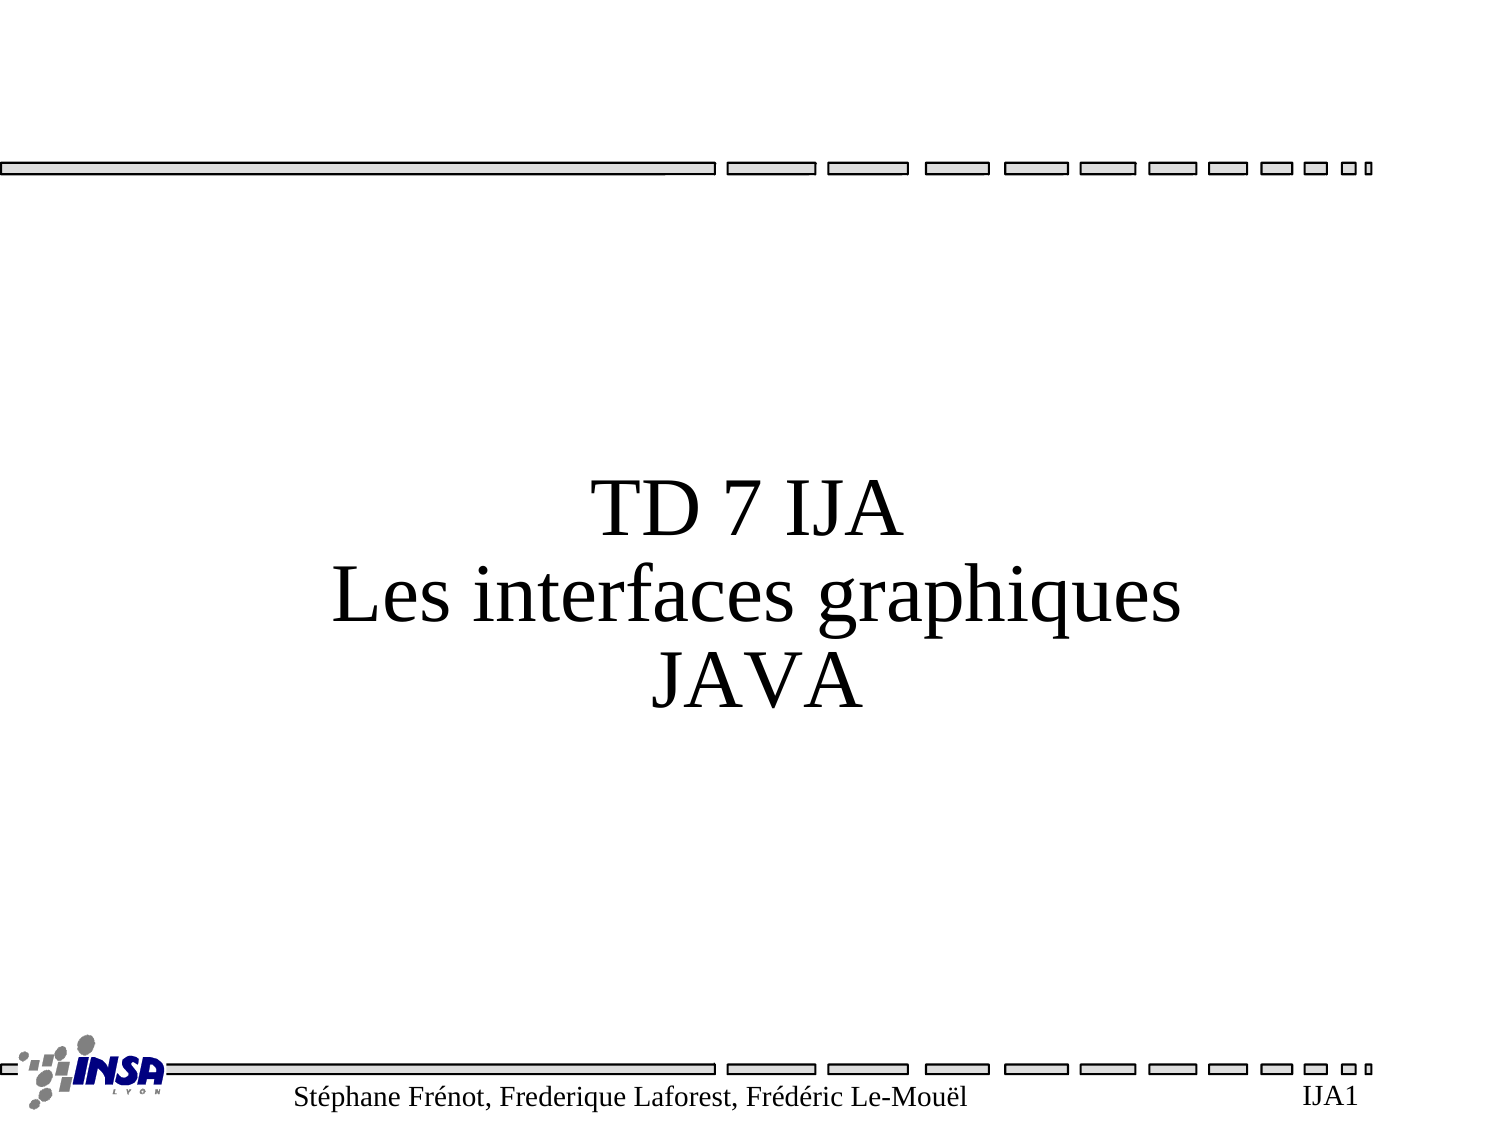

# TD 7 IJA Les interfaces graphiques JAVA